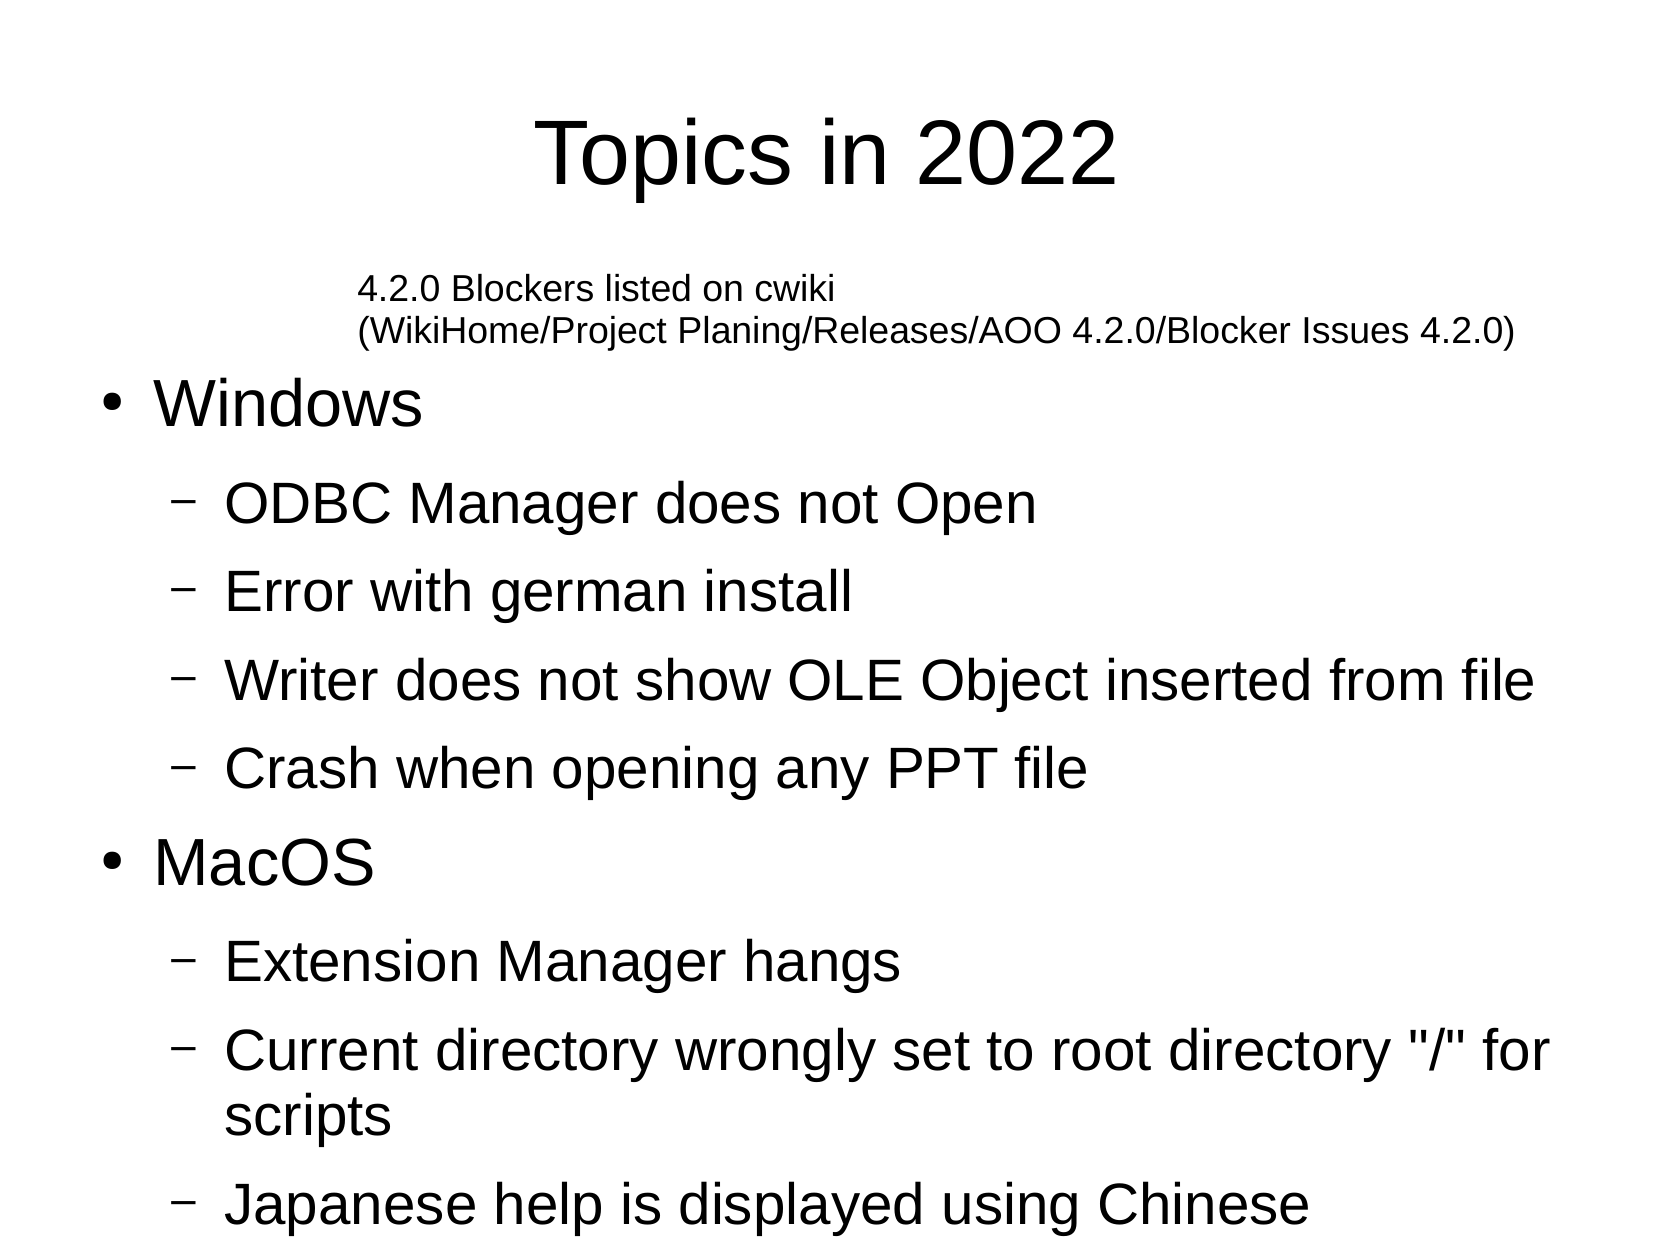

# Topics in 2022
4.2.0 Blockers listed on cwiki
(WikiHome/Project Planing/Releases/AOO 4.2.0/Blocker Issues 4.2.0)
Windows
ODBC Manager does not Open
Error with german install
Writer does not show OLE Object inserted from file
Crash when opening any PPT file
MacOS
Extension Manager hangs
Current directory wrongly set to root directory "/" for scripts
Japanese help is displayed using Chinese